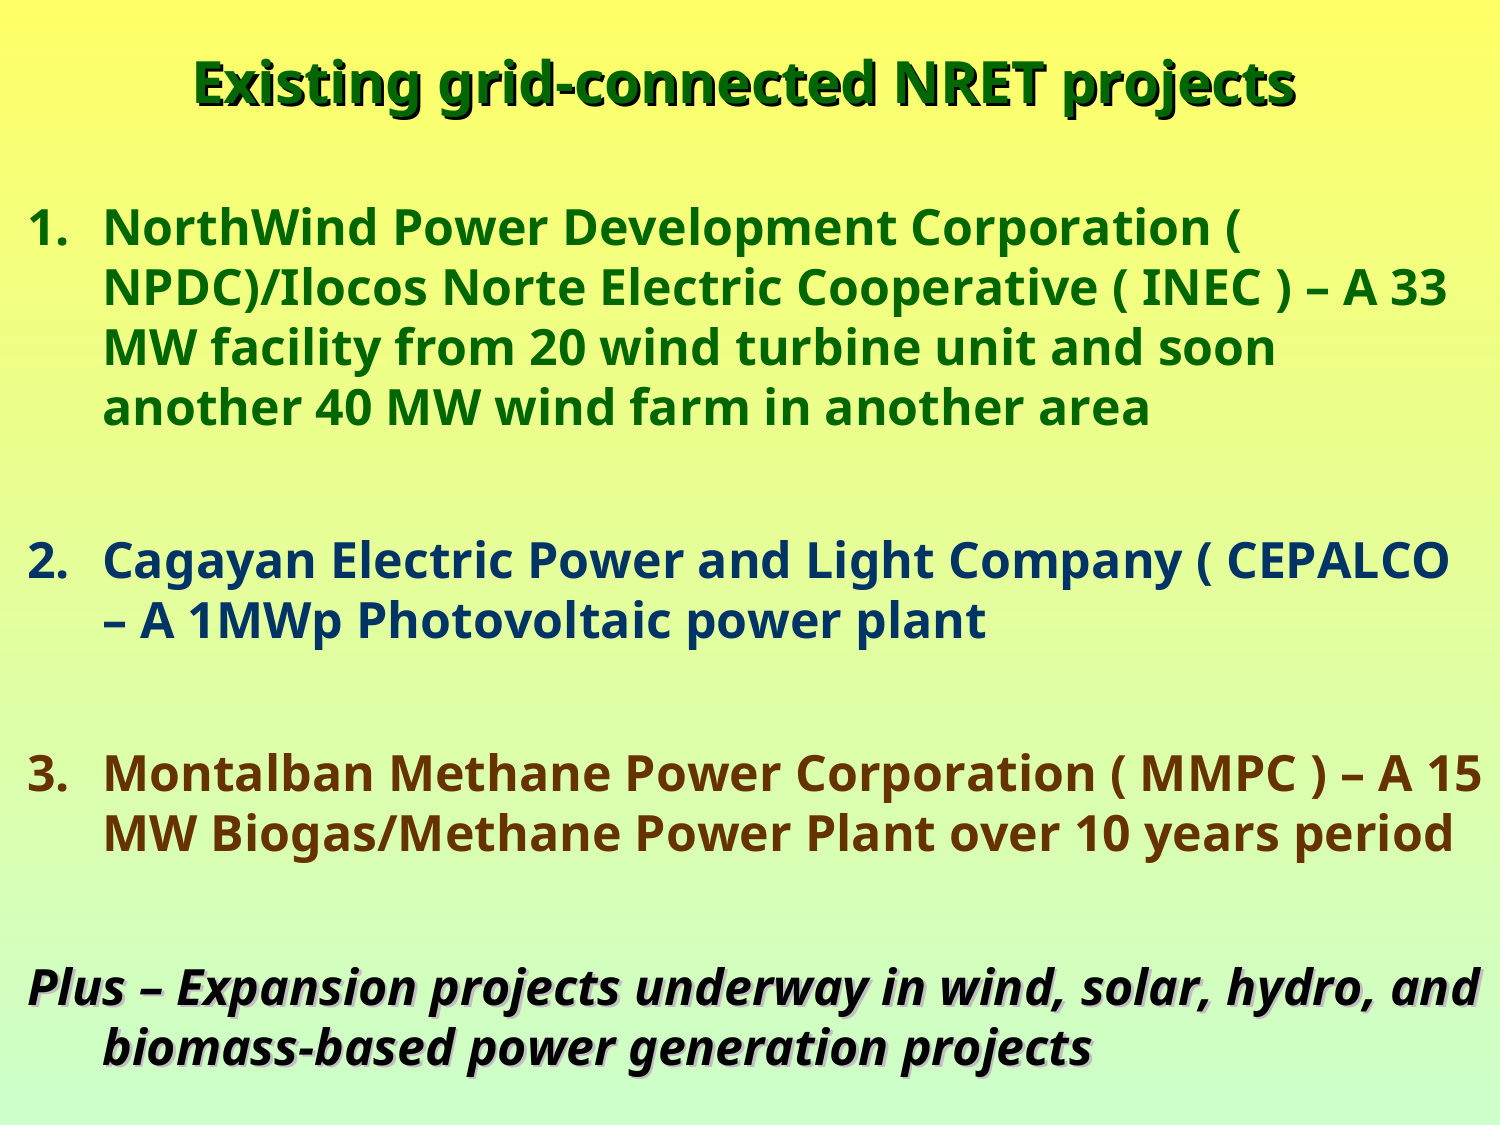

# Existing grid-connected NRET projects
NorthWind Power Development Corporation ( NPDC)/Ilocos Norte Electric Cooperative ( INEC ) – A 33 MW facility from 20 wind turbine unit and soon another 40 MW wind farm in another area
Cagayan Electric Power and Light Company ( CEPALCO – A 1MWp Photovoltaic power plant
Montalban Methane Power Corporation ( MMPC ) – A 15 MW Biogas/Methane Power Plant over 10 years period
Plus – Expansion projects underway in wind, solar, hydro, and biomass-based power generation projects